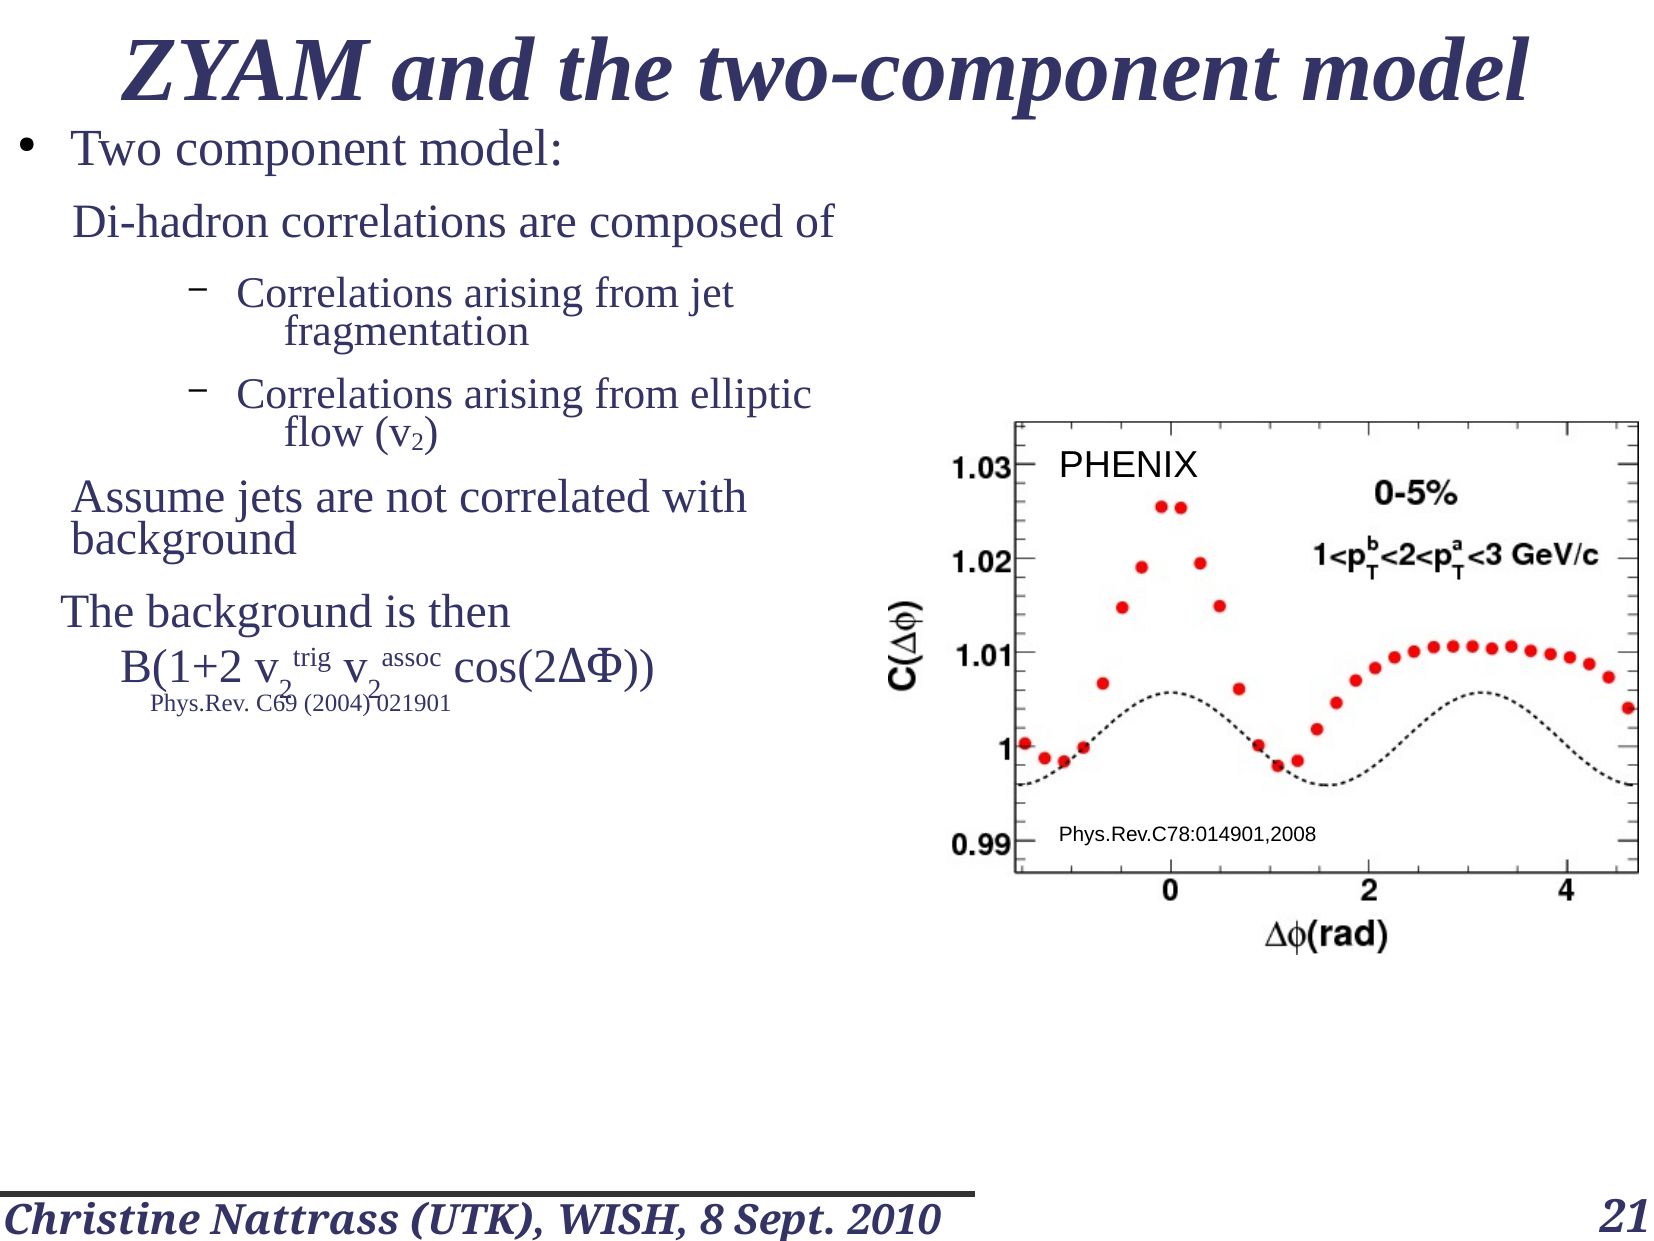

# ZYAM and the two-component model
Two component model:
 Di-hadron correlations are composed of
Correlations arising from jet fragmentation
Correlations arising from elliptic flow (v2)
Assume jets are not correlated with background
 The background is then
 B(1+2 v2trig v2assoc cos(2ΔΦ))‏
		Phys.Rev. C69 (2004) 021901
PHENIX
Phys.Rev.C78:014901,2008